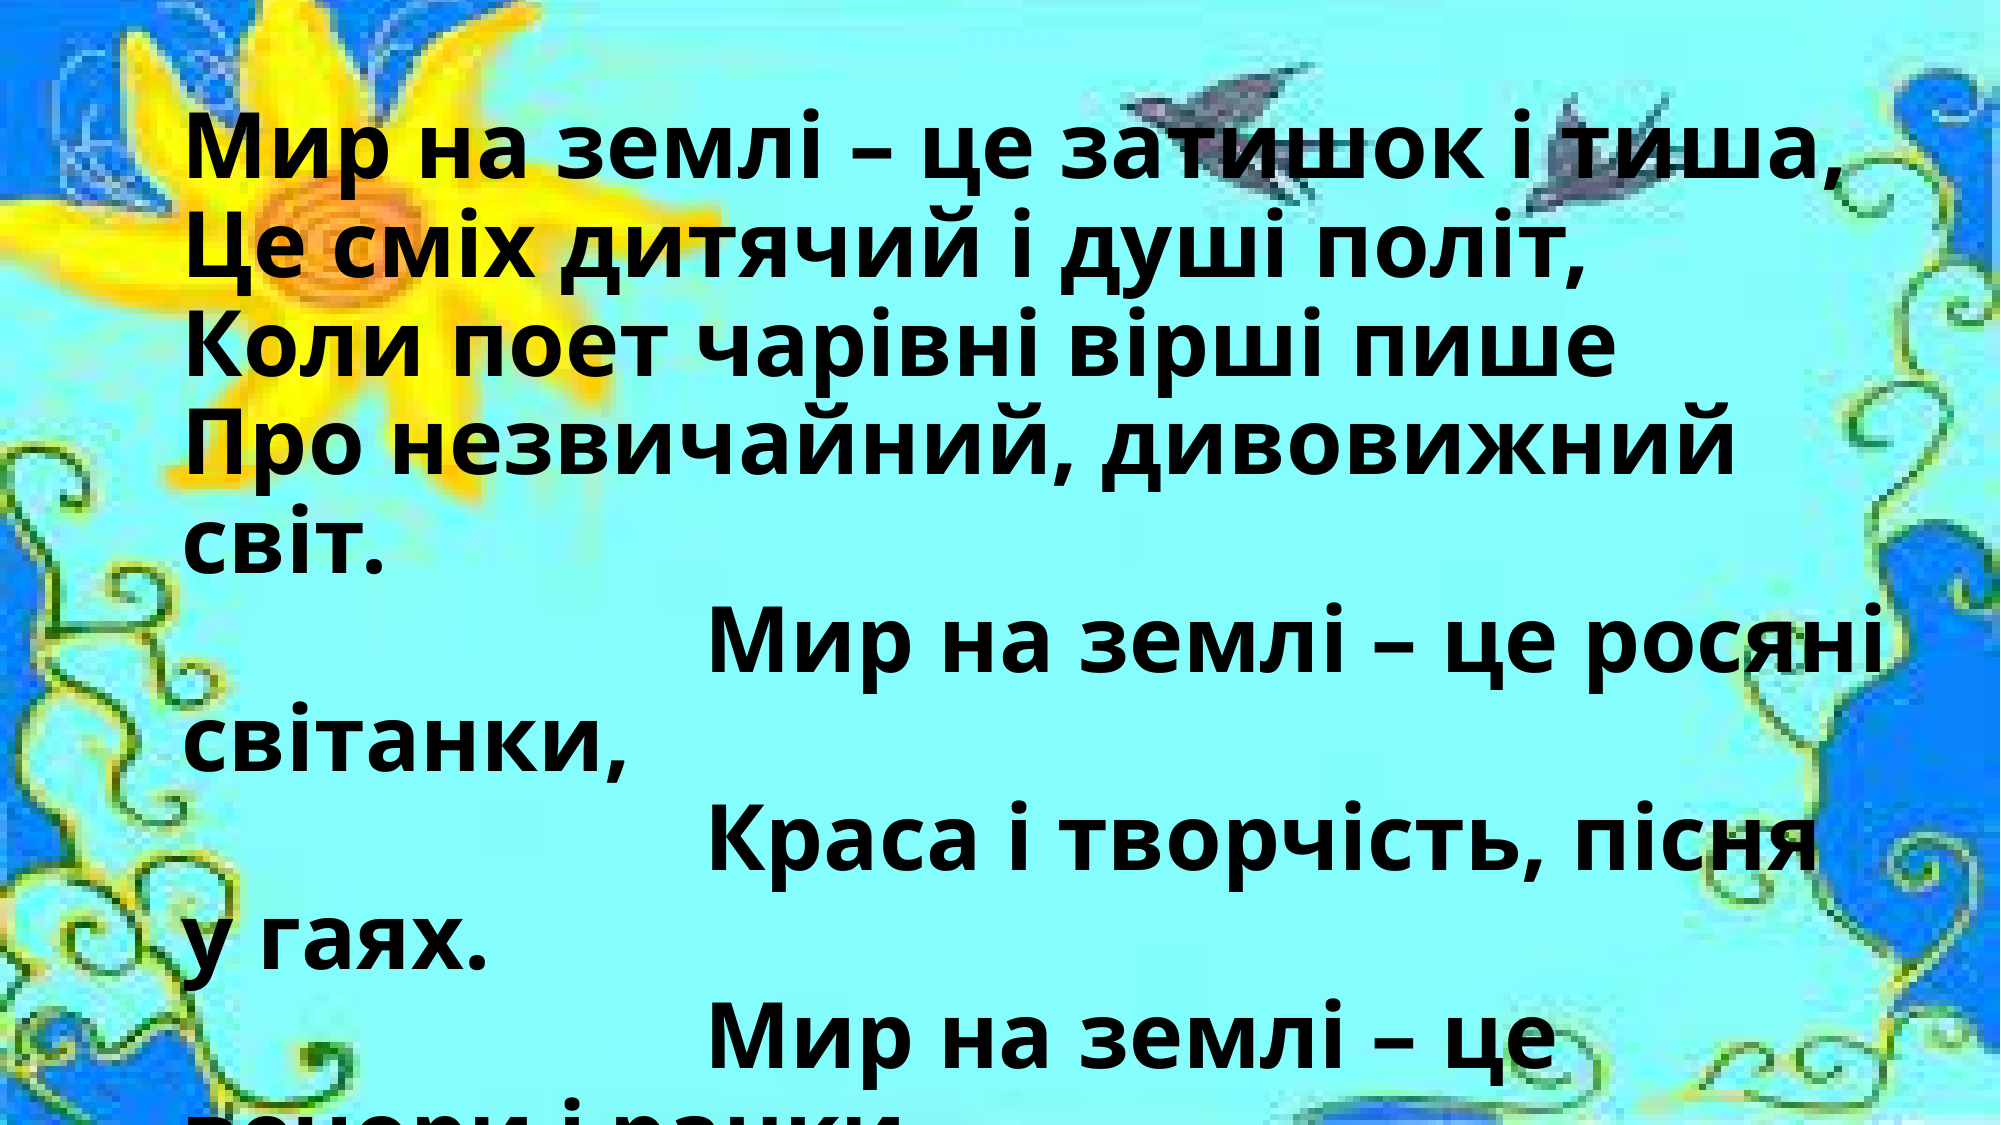

# Мир на землі – це затишок і тиша, Це сміх дитячий і душі політ, Коли поет чарівні вірші пише Про незвичайний, дивовижний світ.
 Мир на землі – це росяні світанки,
 Краса і творчість, пісня у гаях.
 Мир на землі – це вечори і ранки
 Із радістю і щастям у серцях.
 Мир на землі – це дім і мама, й тато,
 Й любові стільки – просто через край!
 Це та земля, де щастя є багато
 І в кожній хаті – хліба коровай.
 Це та земля, де сміх і пісня лине,
 А діти йдуть до школи знов і знов.
 Й ніколи у боях ніхто не гине,
 Бо там господар – щастя і любов.
 Надія Красоткіна